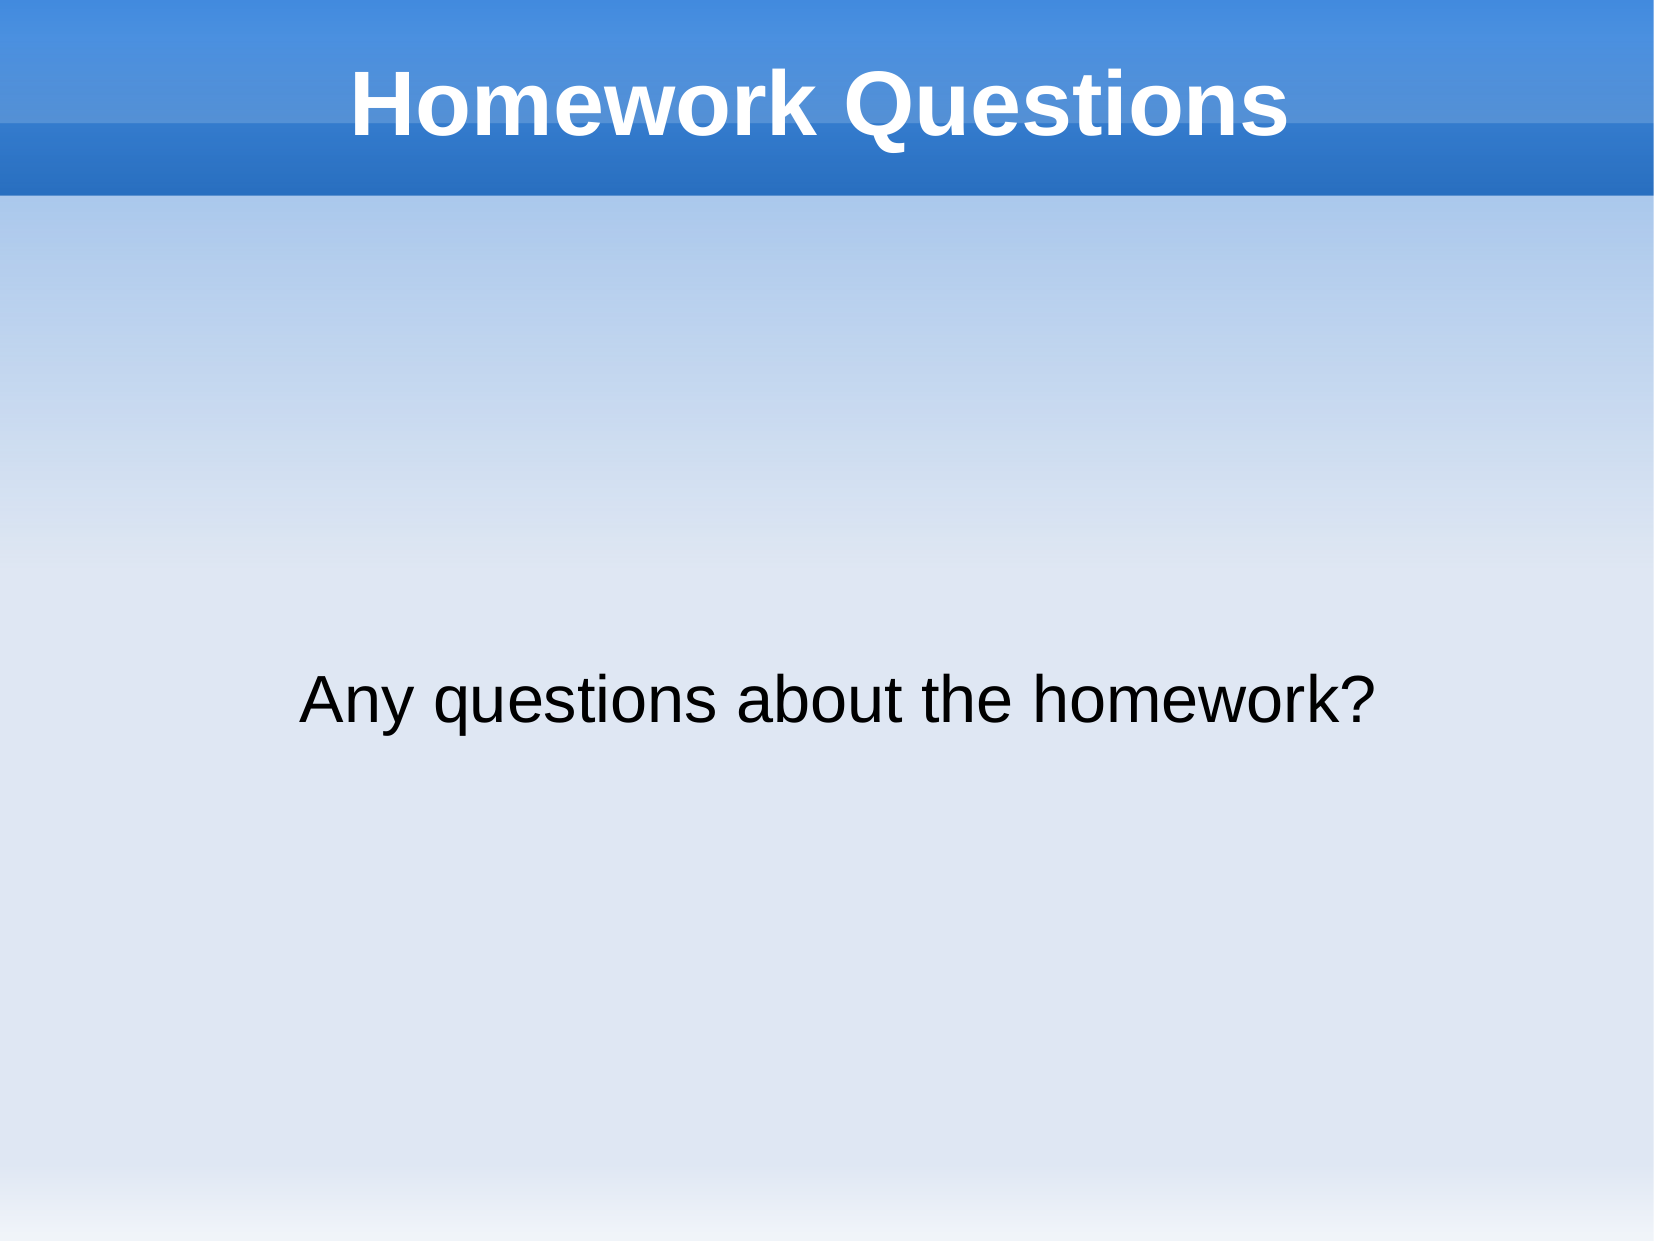

# Homework Questions
Any questions about the homework?